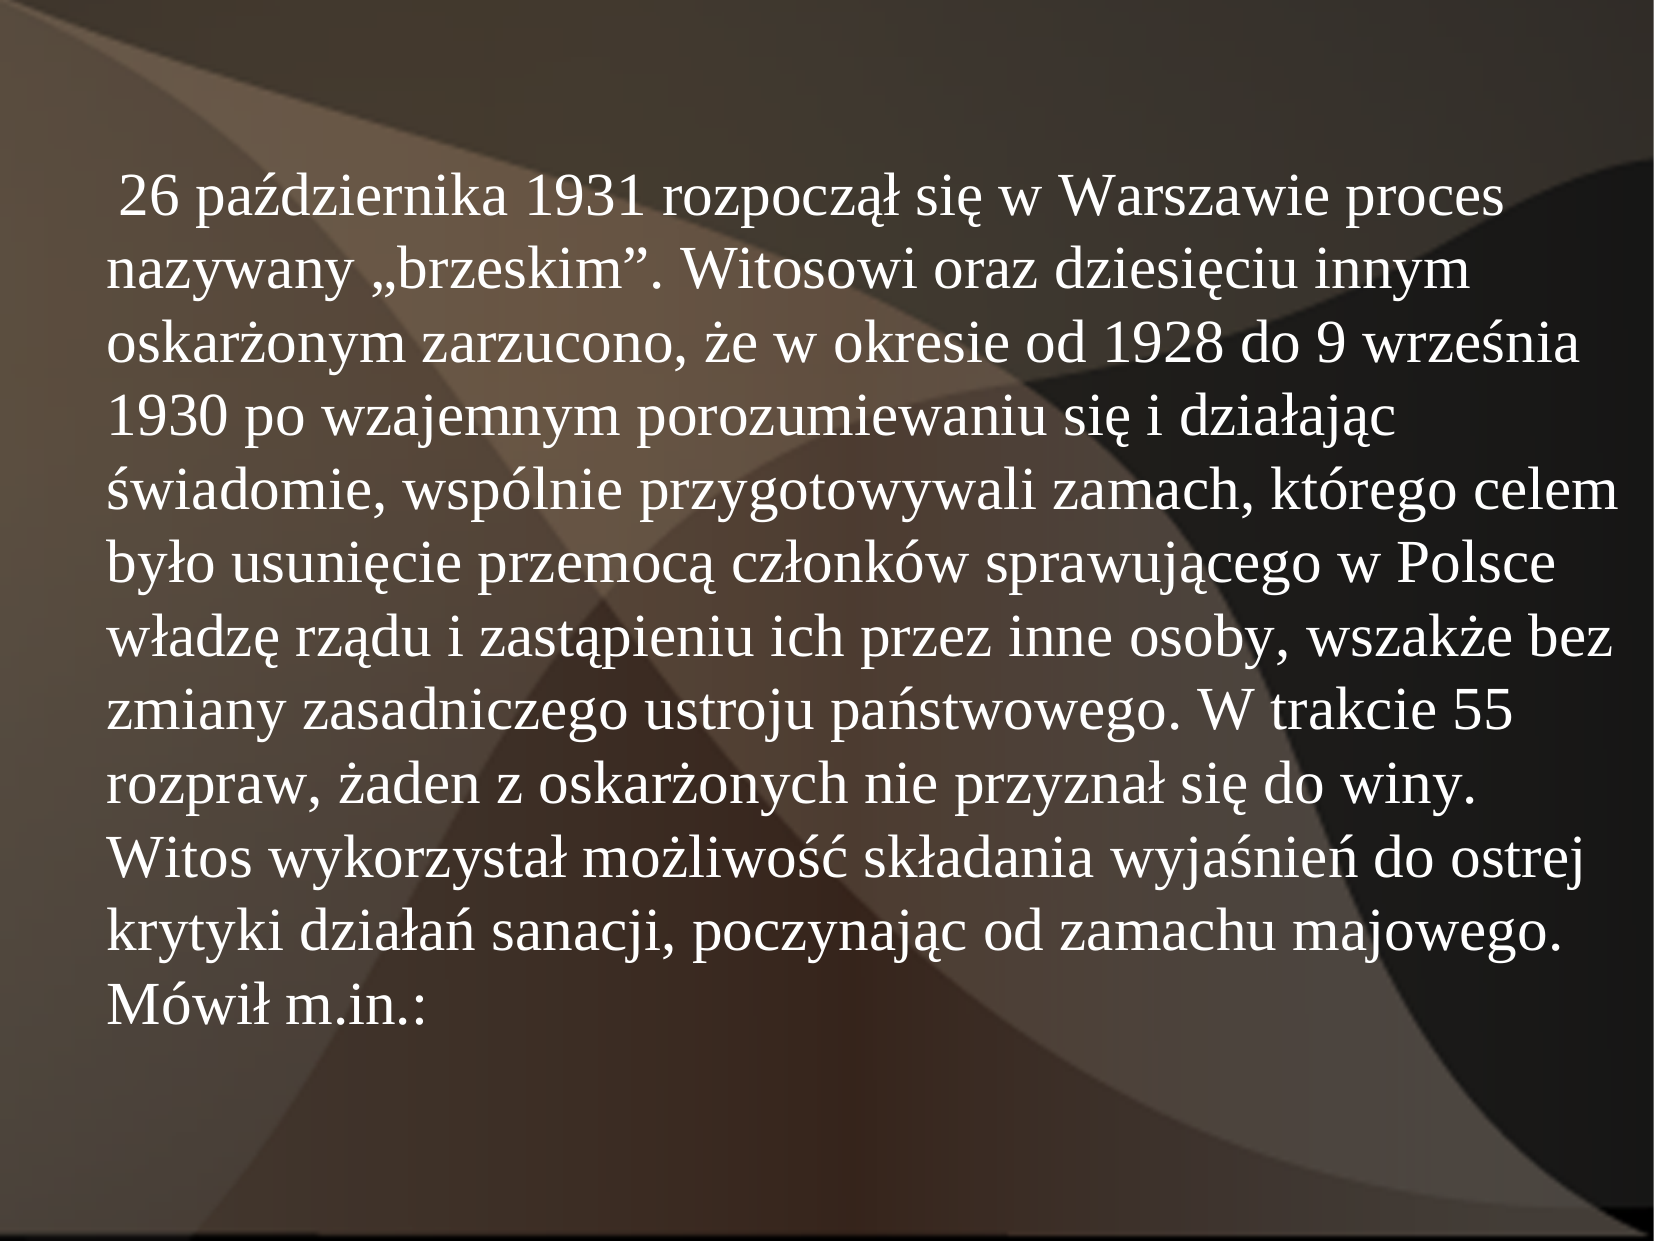

# 26 października 1931 rozpoczął się w Warszawie proces nazywany „brzeskim”. Witosowi oraz dziesięciu innym oskarżonym zarzucono, że w okresie od 1928 do 9 września 1930 po wzajemnym porozumiewaniu się i działając świadomie, wspólnie przygotowywali zamach, którego celem było usunięcie przemocą członków sprawującego w Polsce władzę rządu i zastąpieniu ich przez inne osoby, wszakże bez zmiany zasadniczego ustroju państwowego. W trakcie 55 rozpraw, żaden z oskarżonych nie przyznał się do winy. Witos wykorzystał możliwość składania wyjaśnień do ostrej krytyki działań sanacji, poczynając od zamachu majowego. Mówił m.in.: